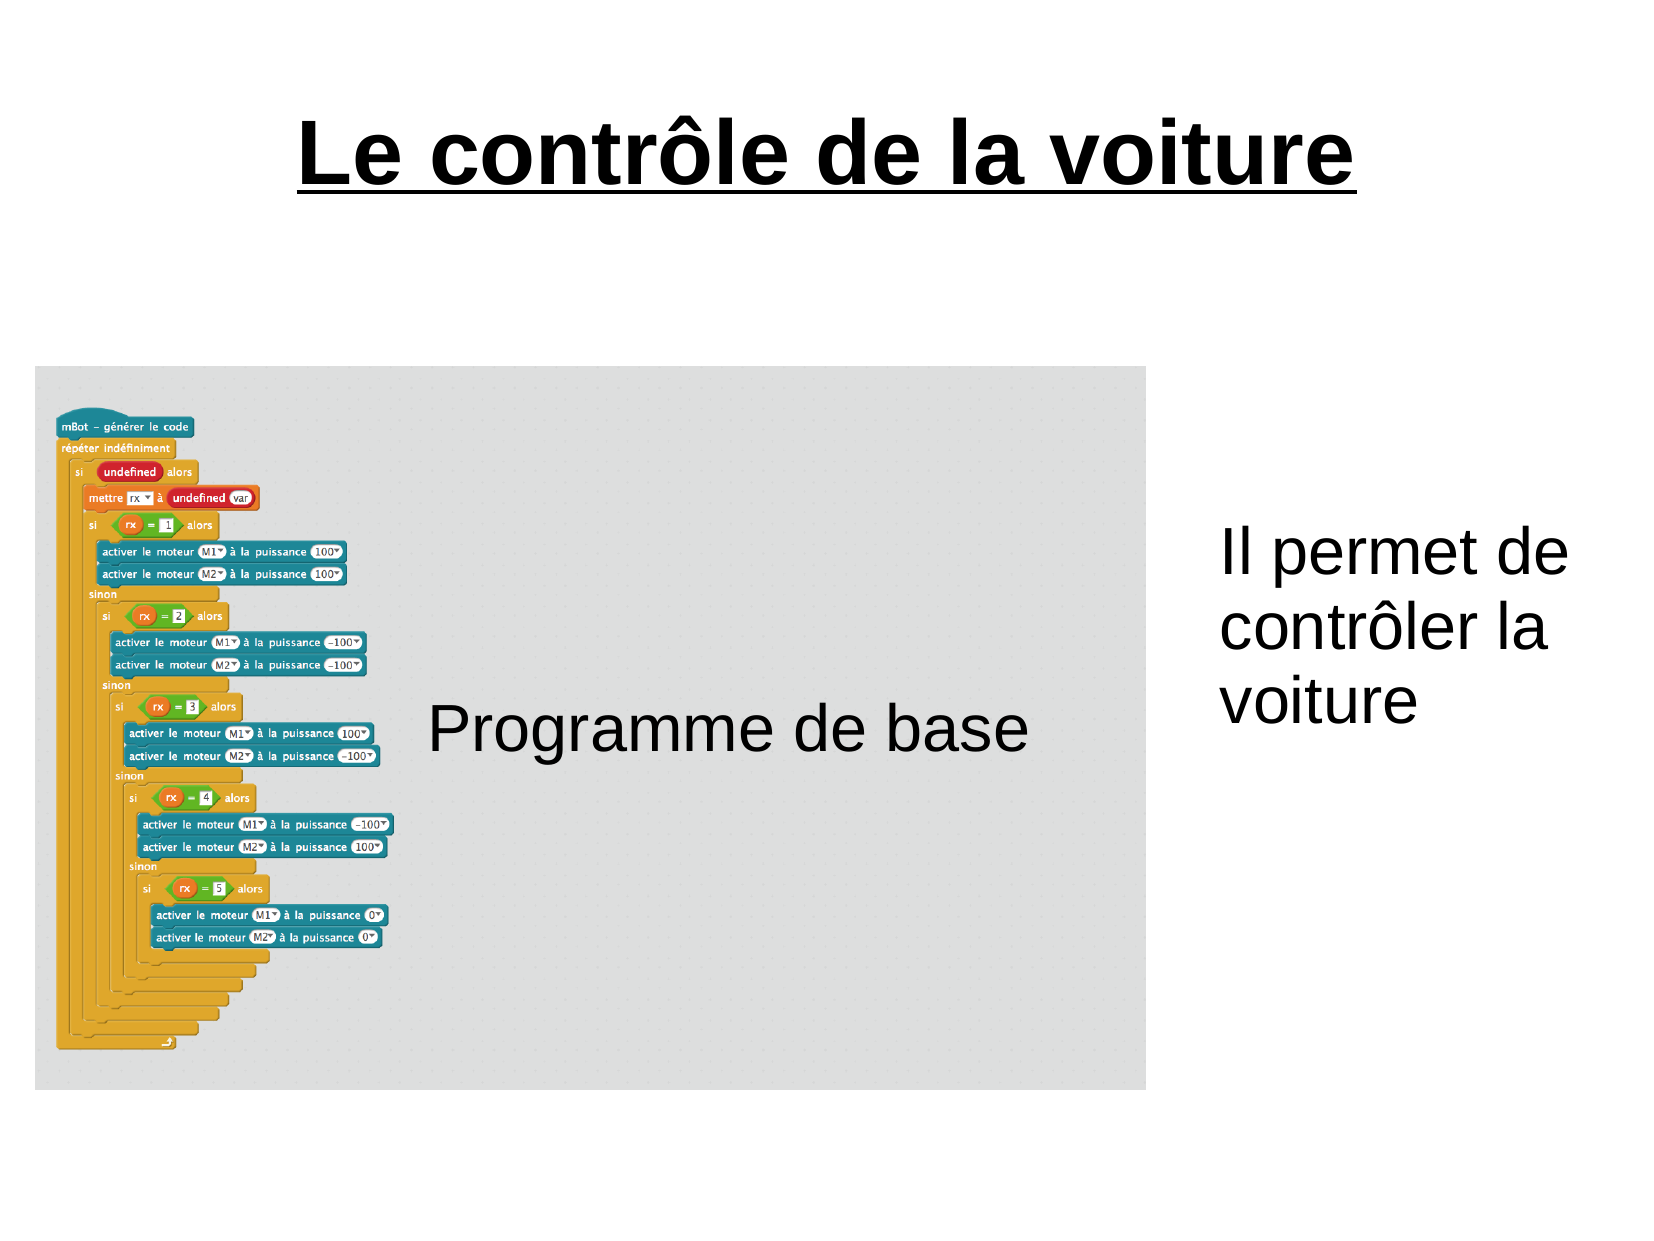

# Le contrôle de la voiture
				Programme de base
Il permet de contrôler la voiture